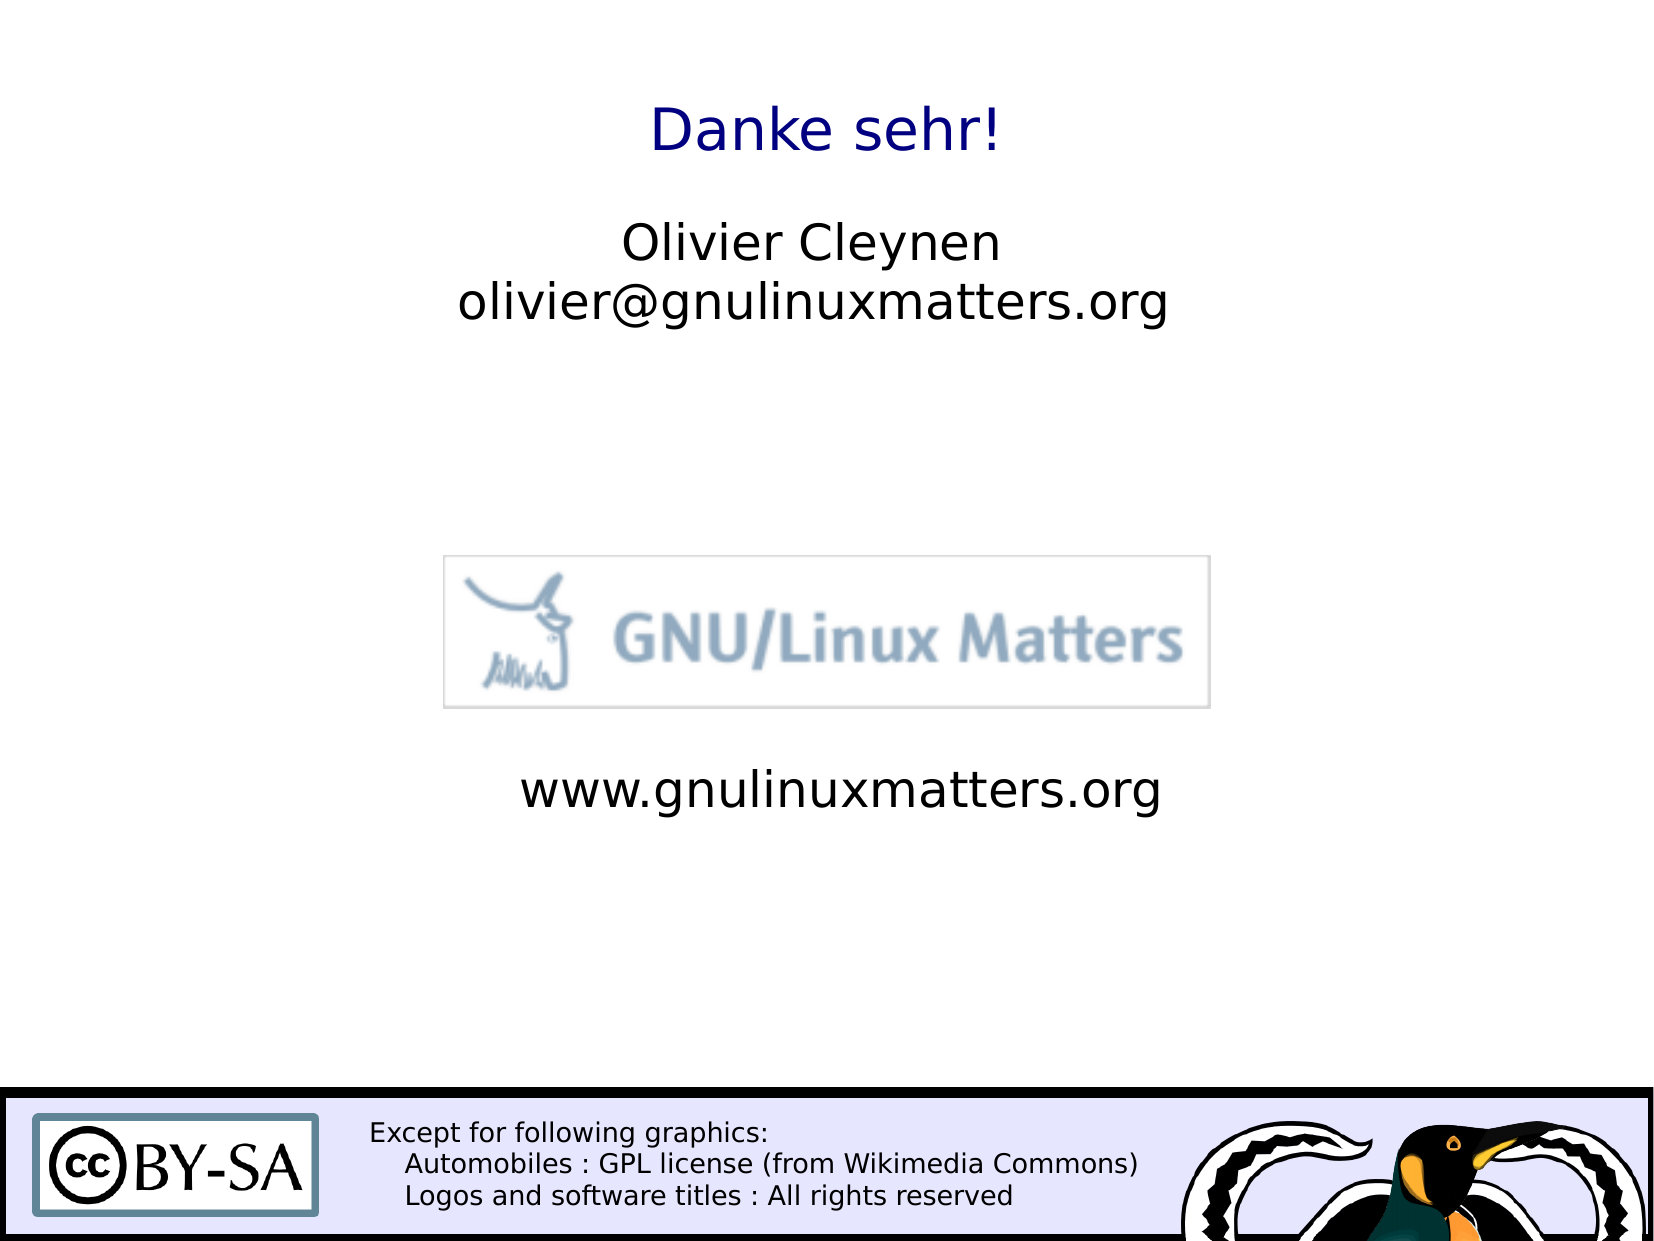

Danke sehr!
Olivier Cleynen
olivier@gnulinuxmatters.org
www.gnulinuxmatters.org
Except for following graphics:
Automobiles : GPL license (from Wikimedia Commons)
Logos and software titles : All rights reserved